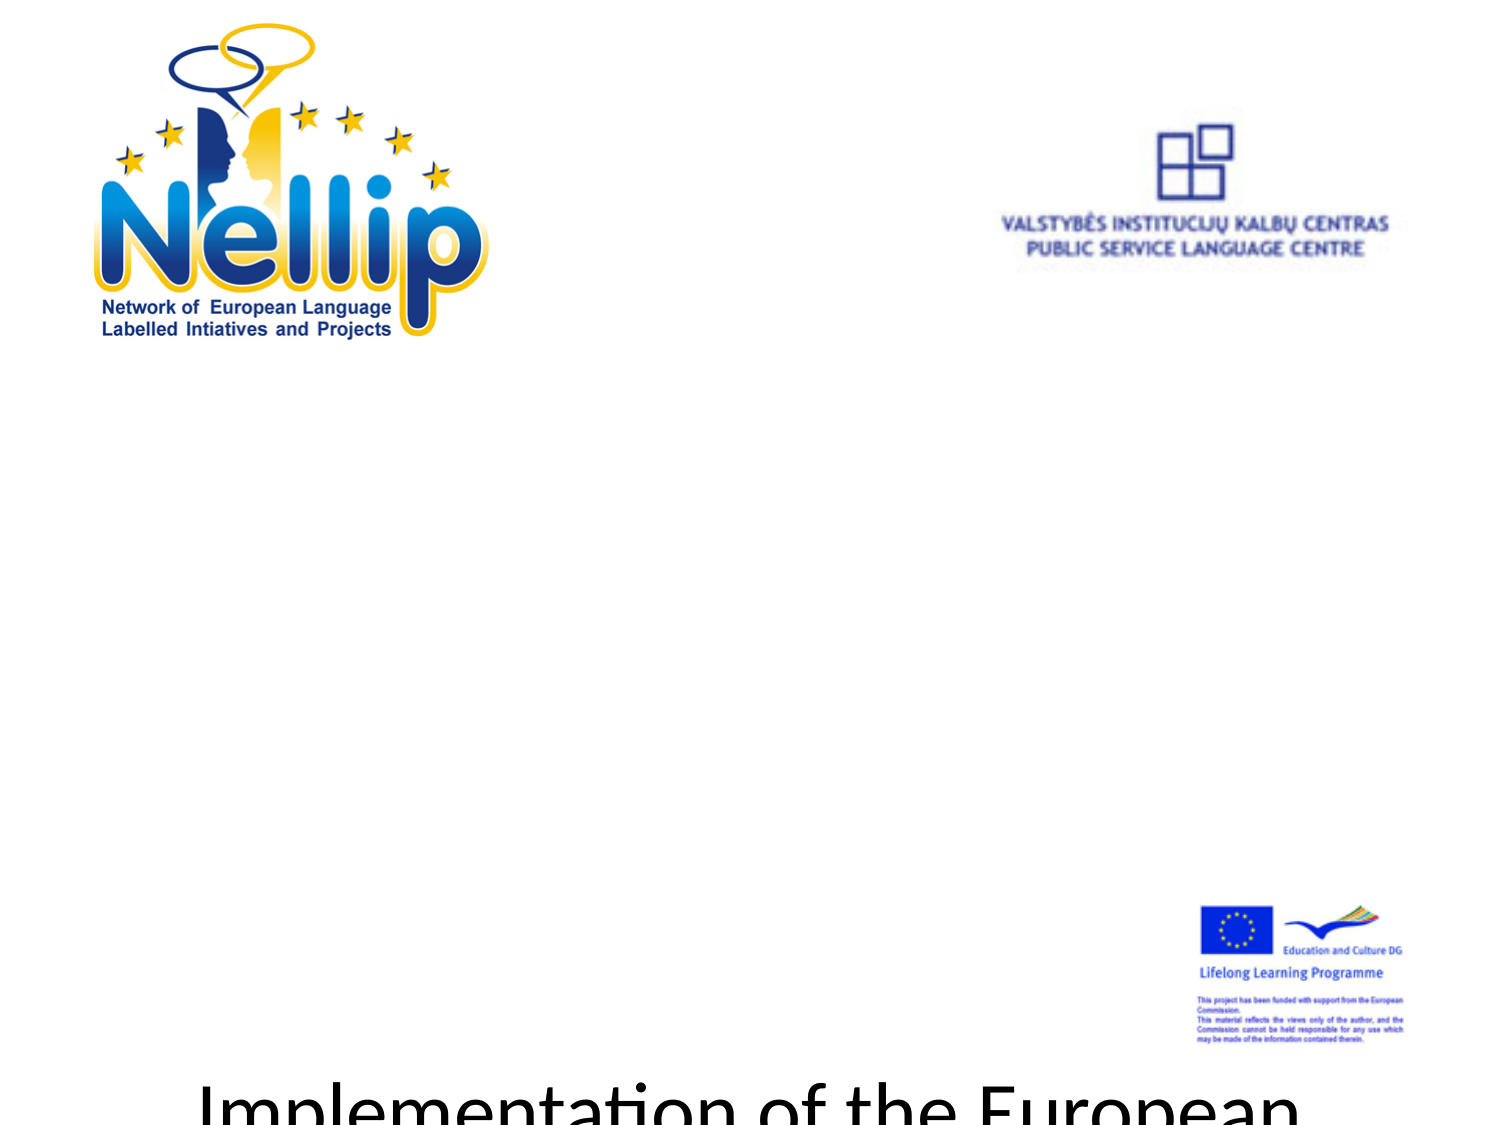

# Implementation of the European Language Label ( 2002-2012) National Report Estonia